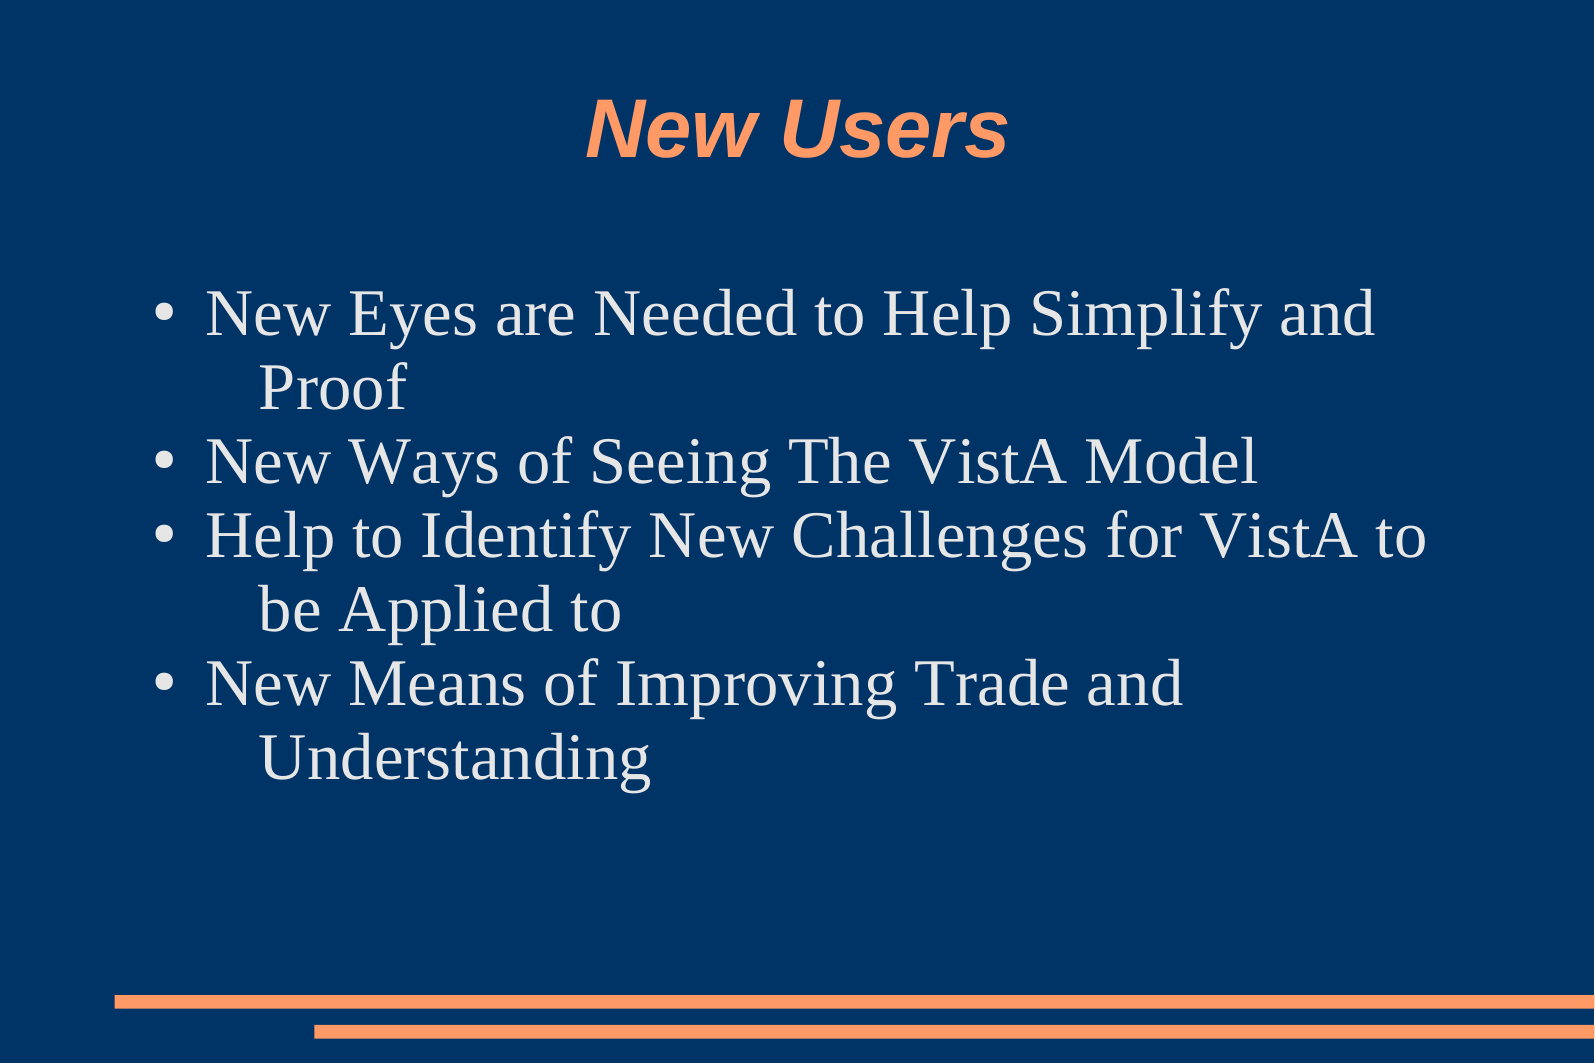

# New Users
New Eyes are Needed to Help Simplify and Proof
New Ways of Seeing The VistA Model
Help to Identify New Challenges for VistA to be Applied to
New Means of Improving Trade and Understanding